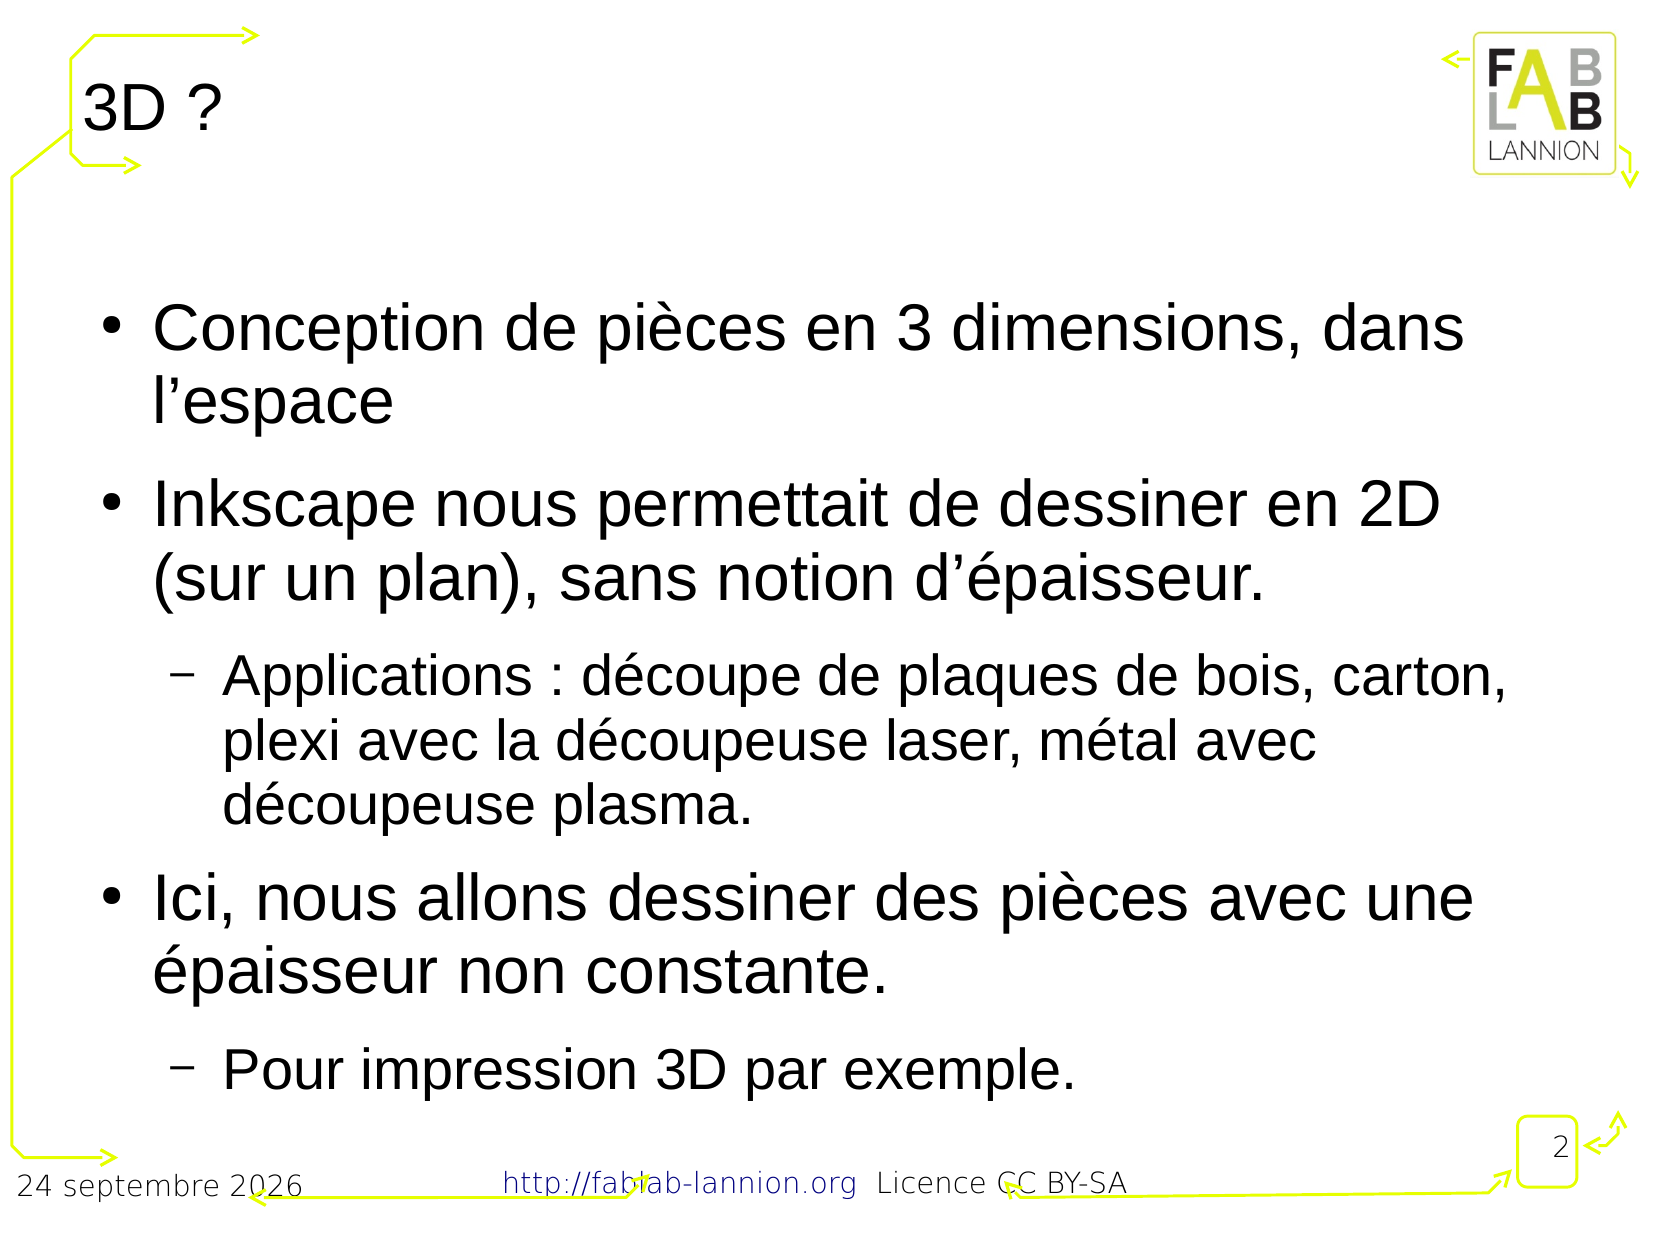

# 3D ?
Conception de pièces en 3 dimensions, dans l’espace
Inkscape nous permettait de dessiner en 2D (sur un plan), sans notion d’épaisseur.
Applications : découpe de plaques de bois, carton, plexi avec la découpeuse laser, métal avec découpeuse plasma.
Ici, nous allons dessiner des pièces avec une épaisseur non constante.
Pour impression 3D par exemple.
2